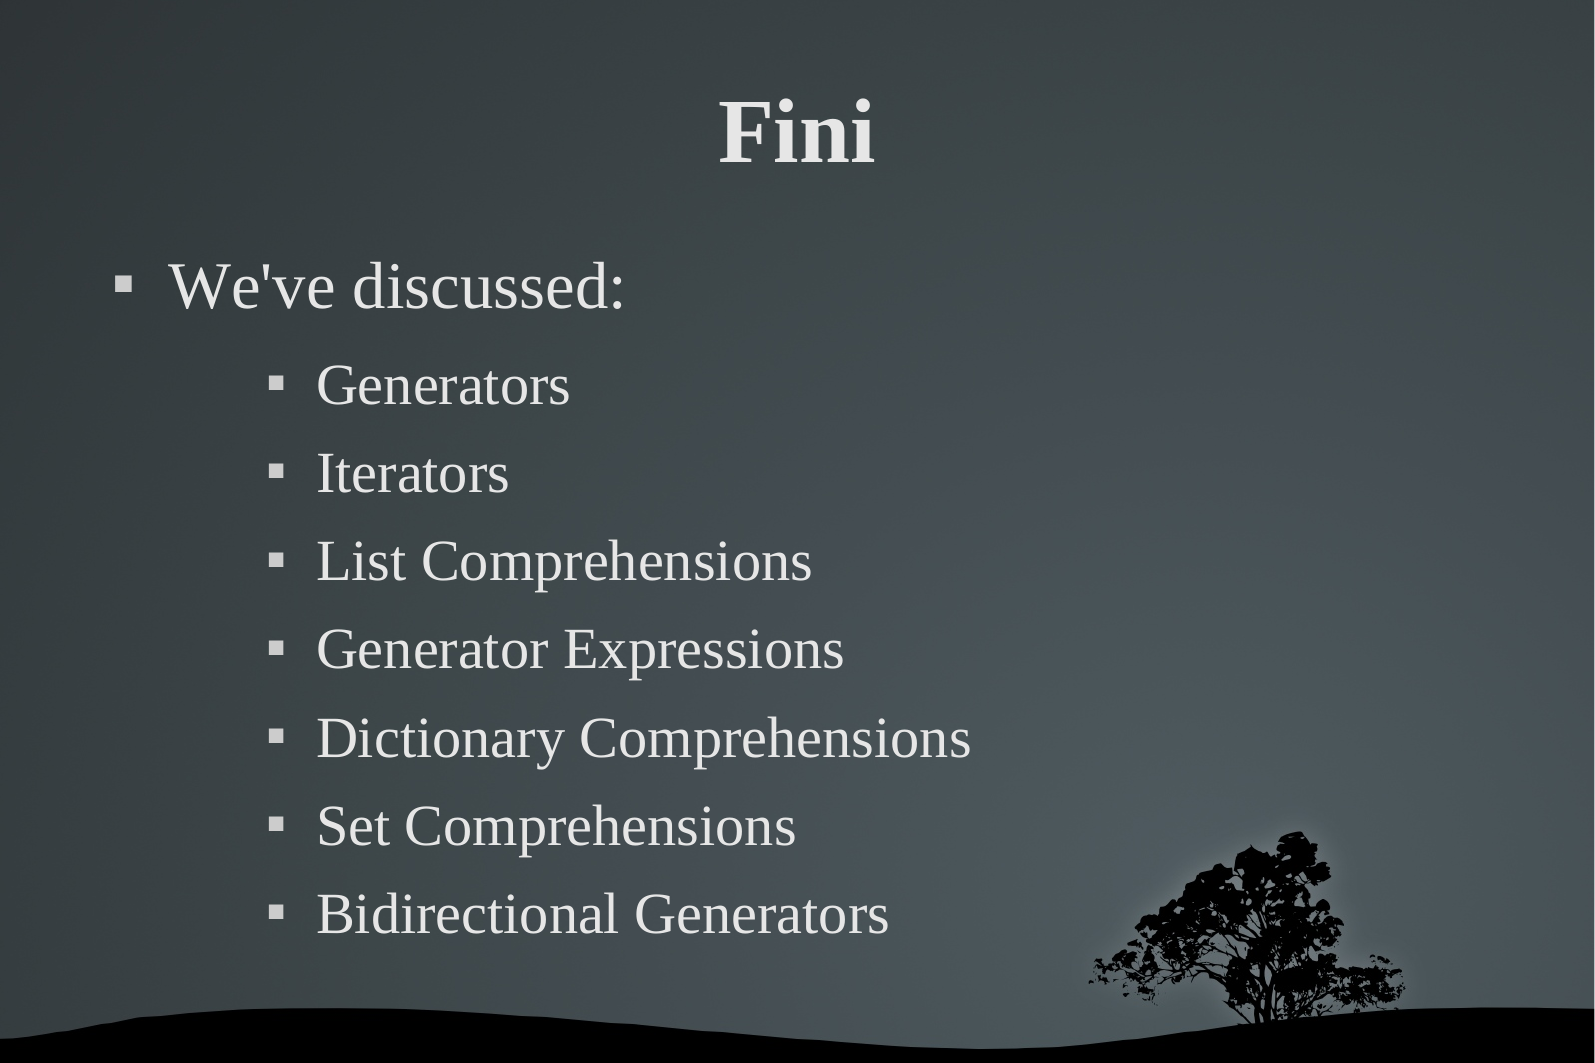

# Fini
We've discussed:
Generators
Iterators
List Comprehensions
Generator Expressions
Dictionary Comprehensions
Set Comprehensions
Bidirectional Generators